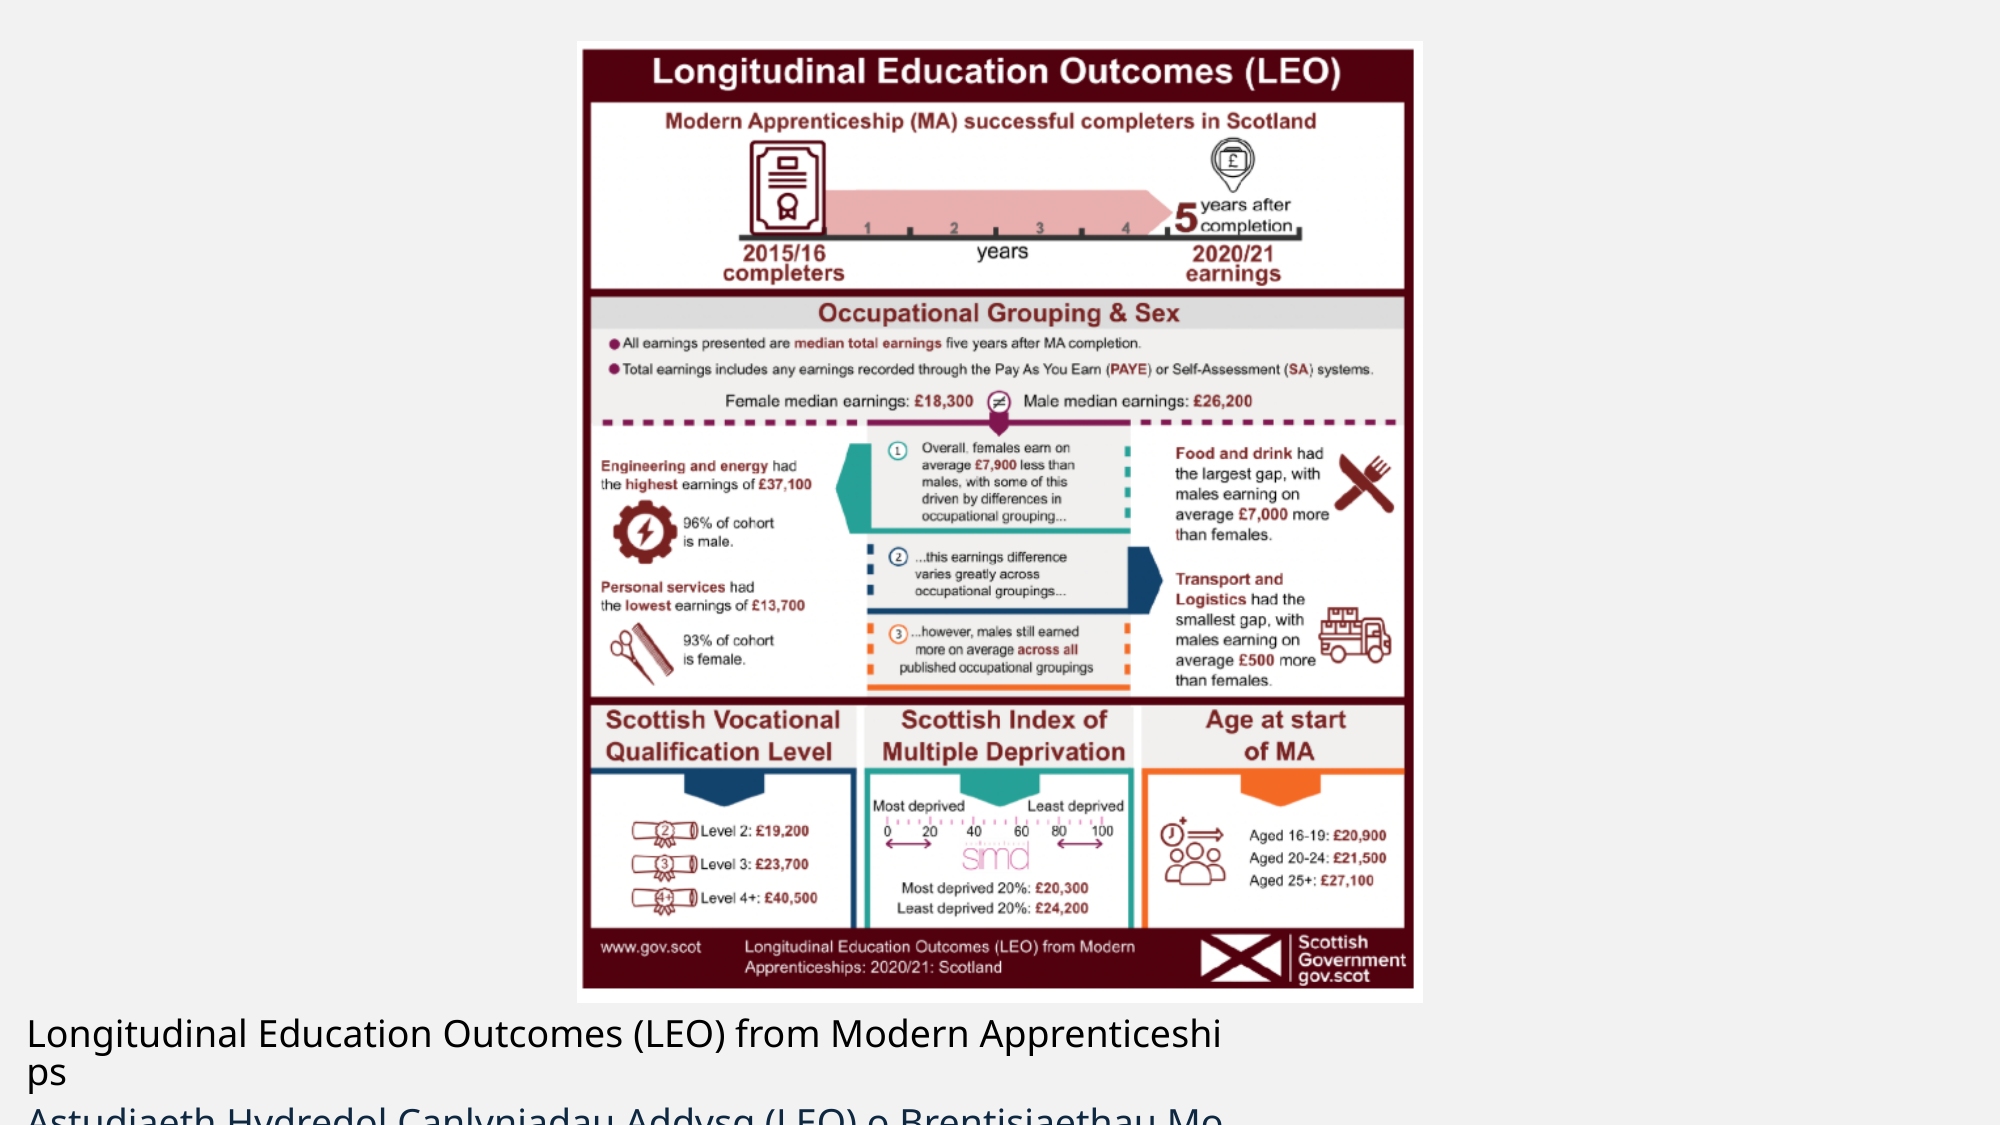

Longitudinal Education Outcomes (LEO) from Modern Apprenticeships
Astudiaeth Hydredol Canlyniadau Addysg (LEO) o Brentisiaethau Modern